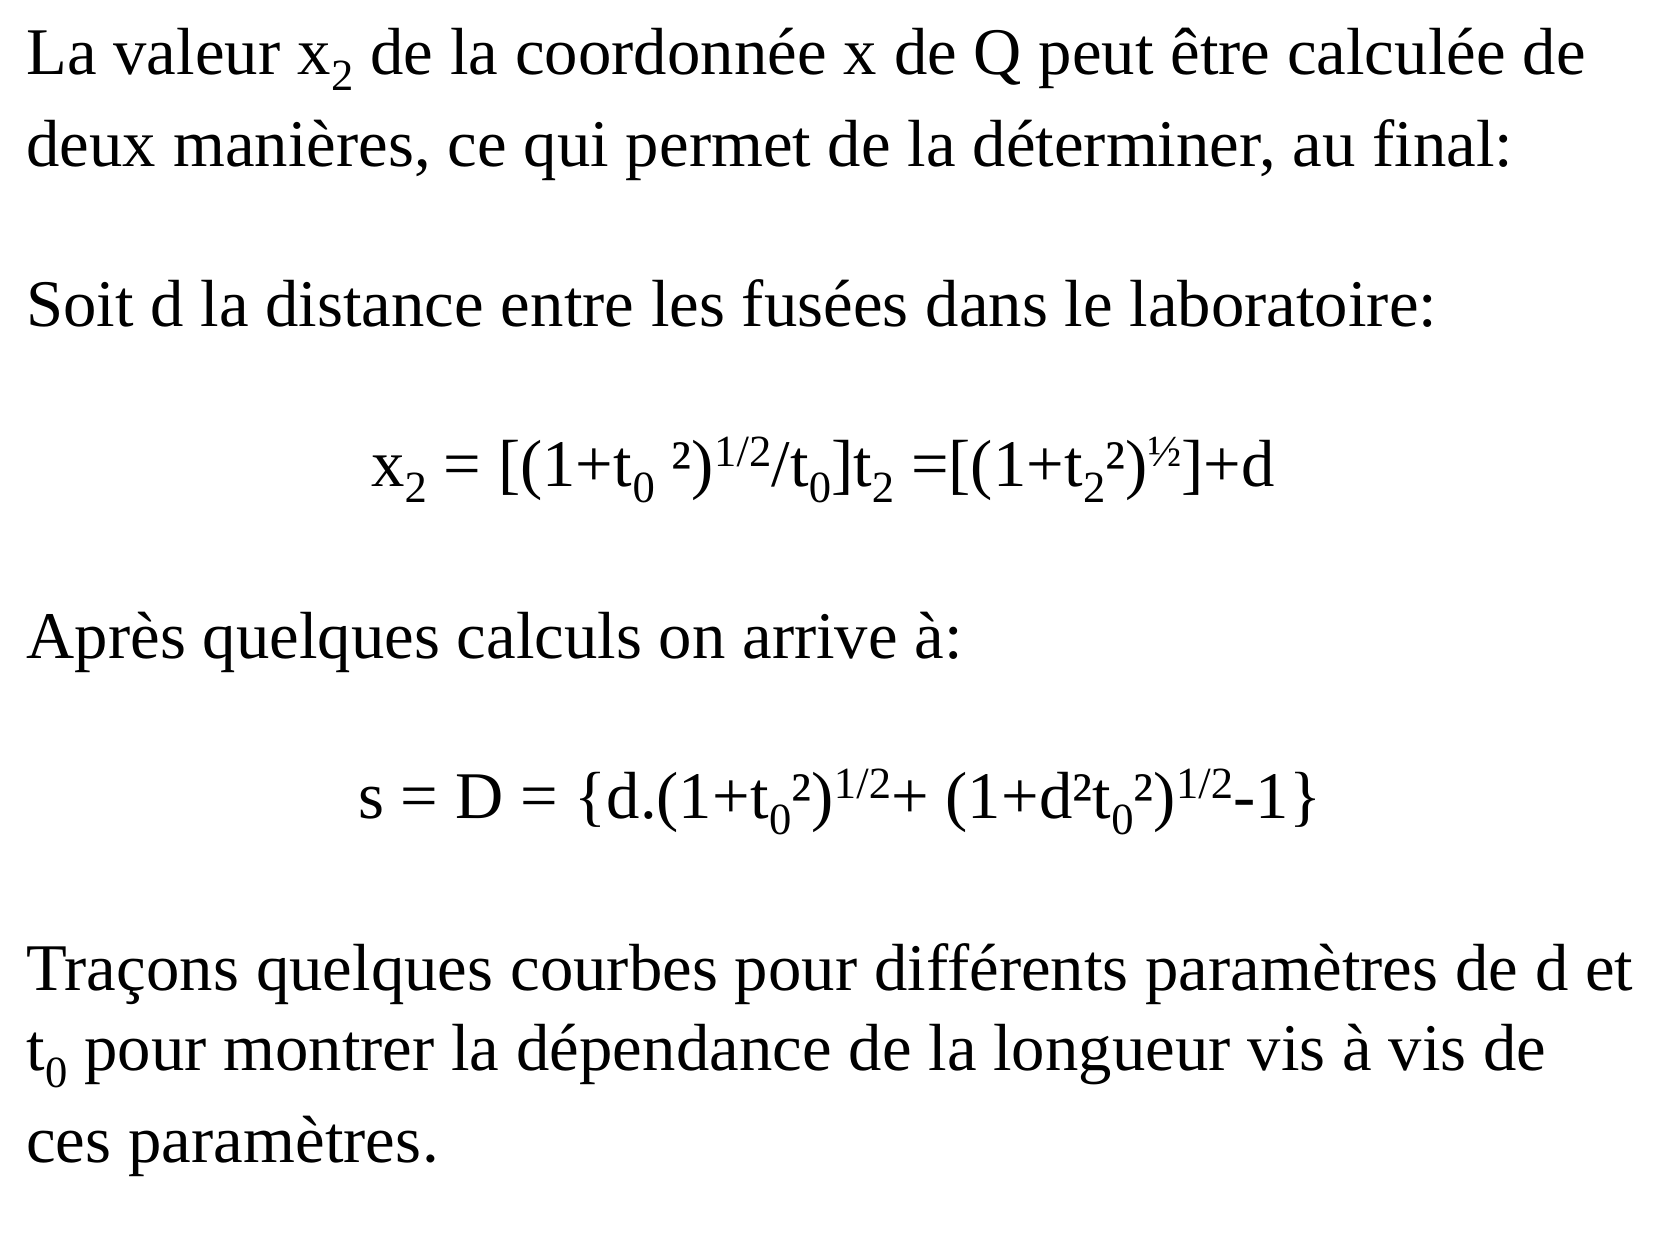

La valeur x2 de la coordonnée x de Q peut être calculée de deux manières, ce qui permet de la déterminer, au final:
Soit d la distance entre les fusées dans le laboratoire:
x2 = [(1+t0 ²)1/2/t0]t2 =[(1+t2²)½]+d
Après quelques calculs on arrive à:
 s = D = {d.(1+t0²)1/2+ (1+d²t0²)1/2-1}
Traçons quelques courbes pour différents paramètres de d et t0 pour montrer la dépendance de la longueur vis à vis de ces paramètres.